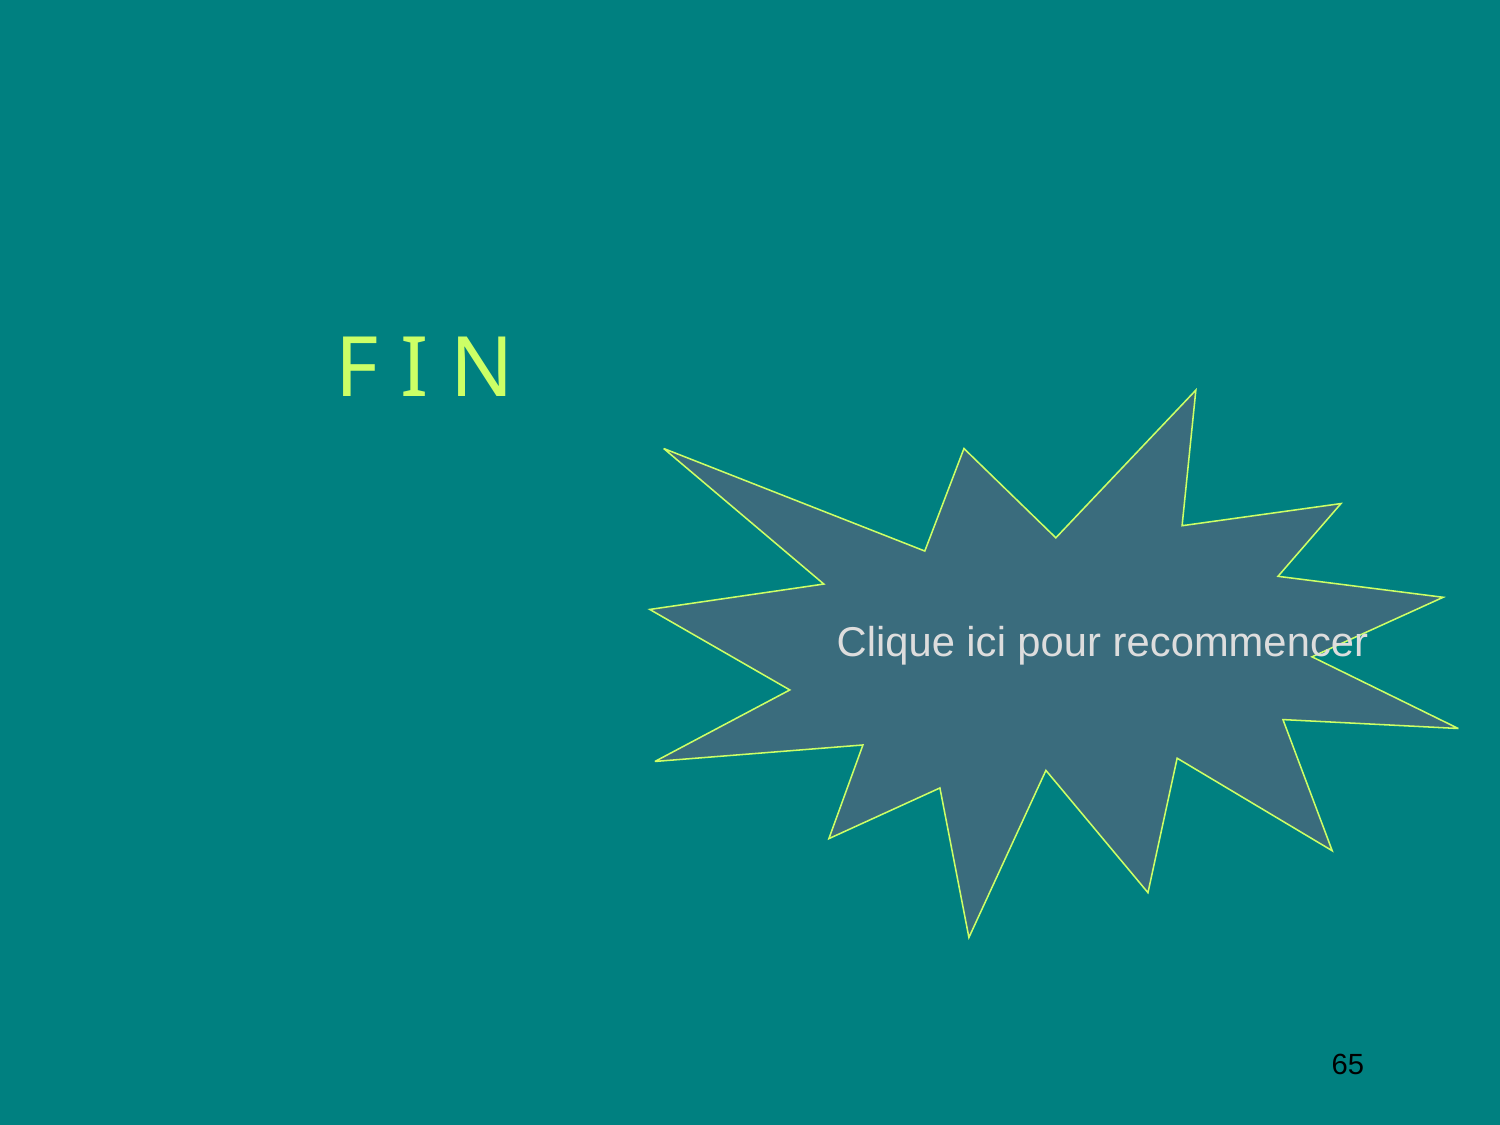

F I N
Clique ici pour recommencer
65